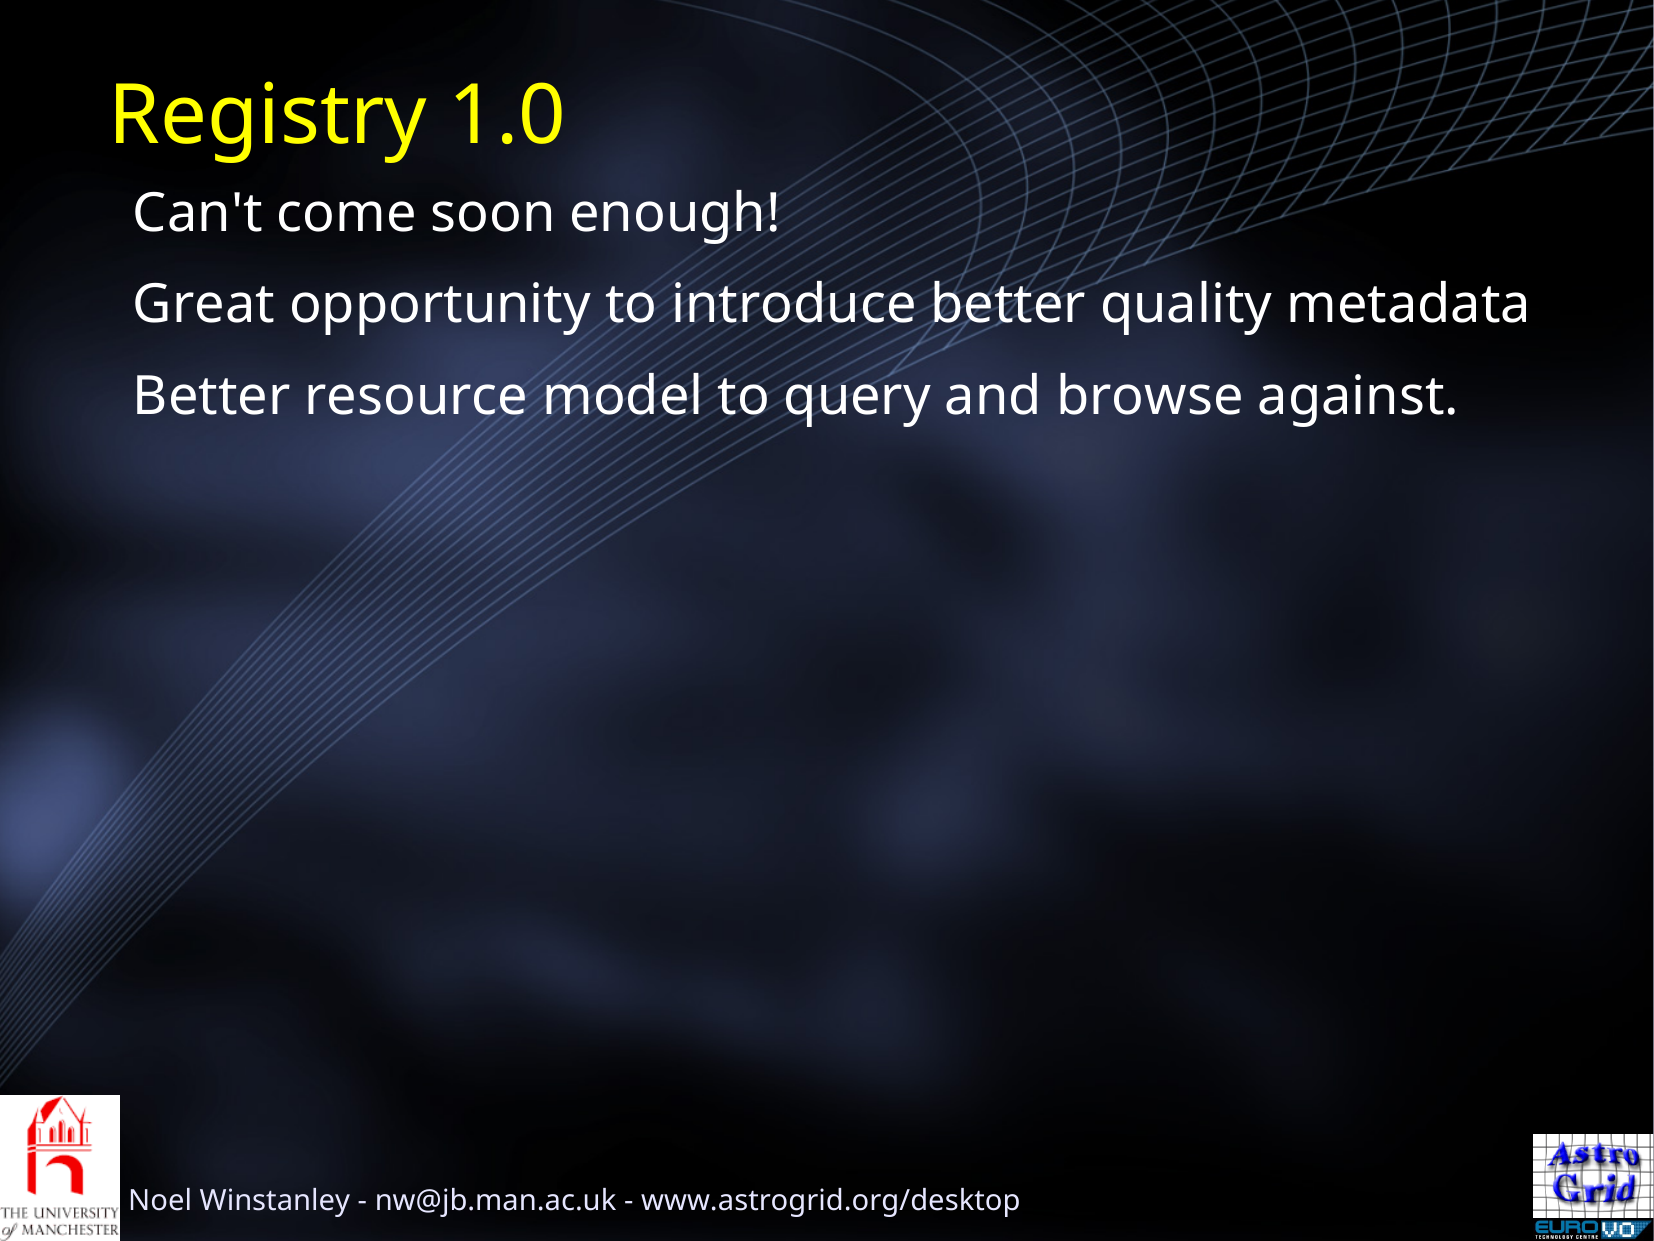

# Registry 1.0
Can't come soon enough!
Great opportunity to introduce better quality metadata
Better resource model to query and browse against.